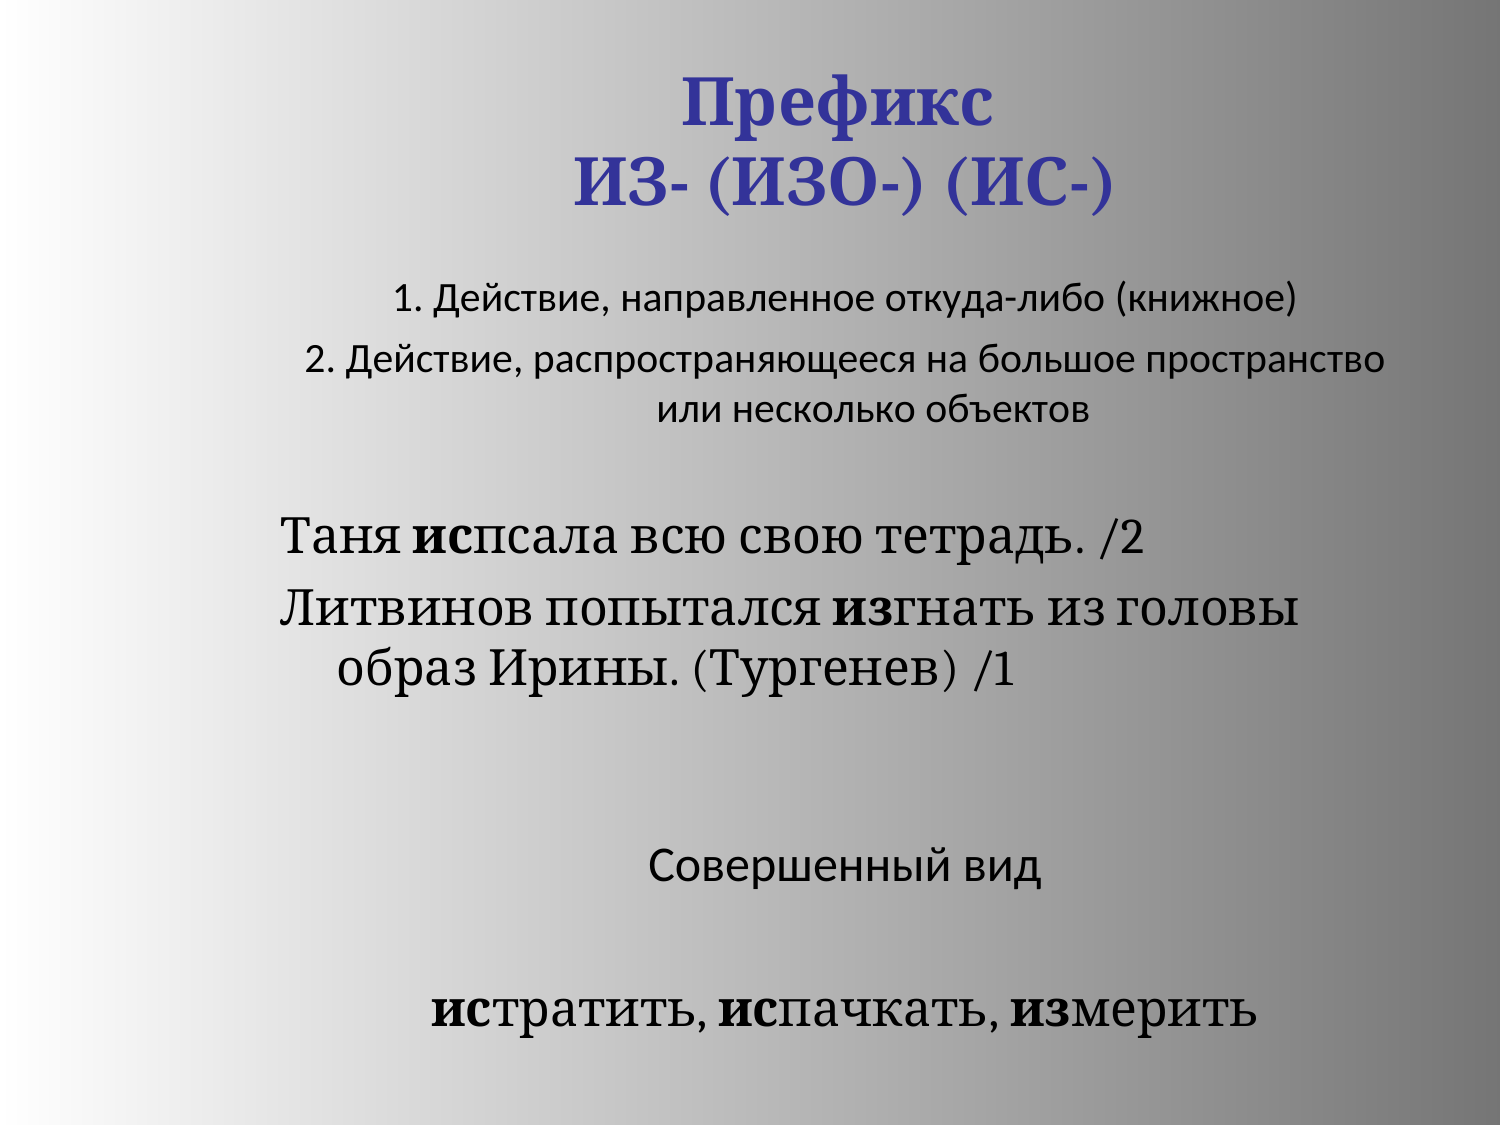

# Префикс ИЗ- (ИЗО-) (ИС-)
1. Действие, направленное откуда-либо (книжное)
2. Действие, распространяющееся на большое пространство или несколько объектов
Таня испсала всю свою тетрадь. /2
Литвинов попытался изгнать из головы образ Ирины. (Тургенев) /1
Совершенный вид
истратить, испачкать, измерить